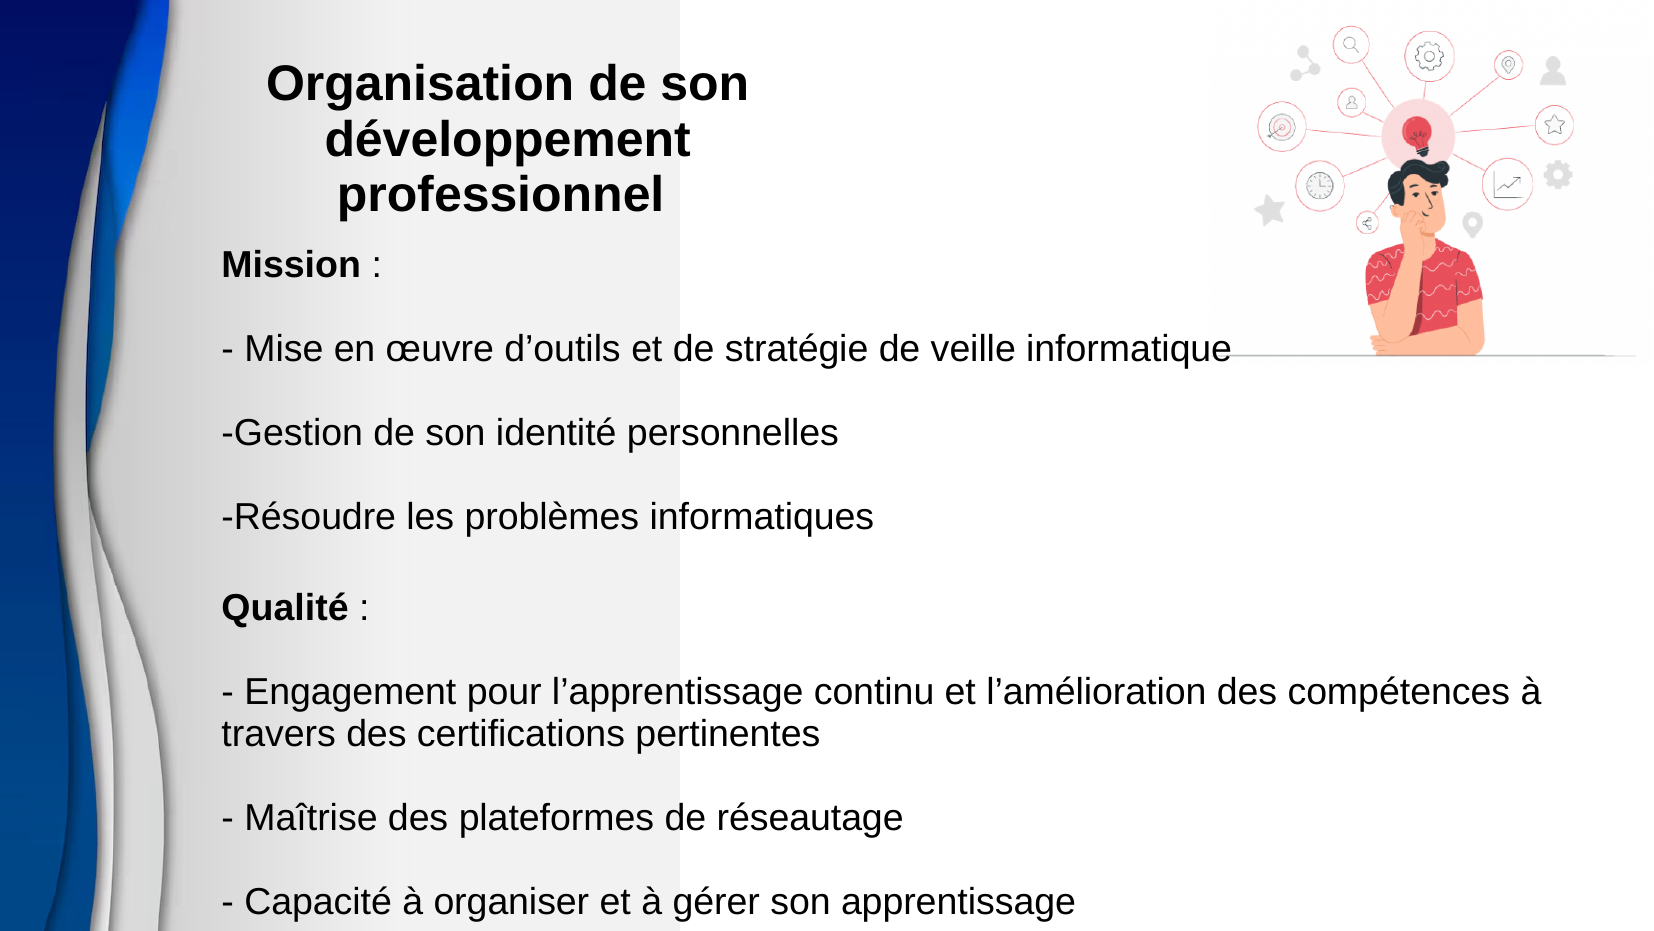

# Organisation de son développement professionnel
Mission :
- Mise en œuvre d’outils et de stratégie de veille informatique
-Gestion de son identité personnelles
-Résoudre les problèmes informatiques
Qualité :
- Engagement pour l’apprentissage continu et l’amélioration des compétences à travers des certifications pertinentes
- Maîtrise des plateformes de réseautage
- Capacité à organiser et à gérer son apprentissage